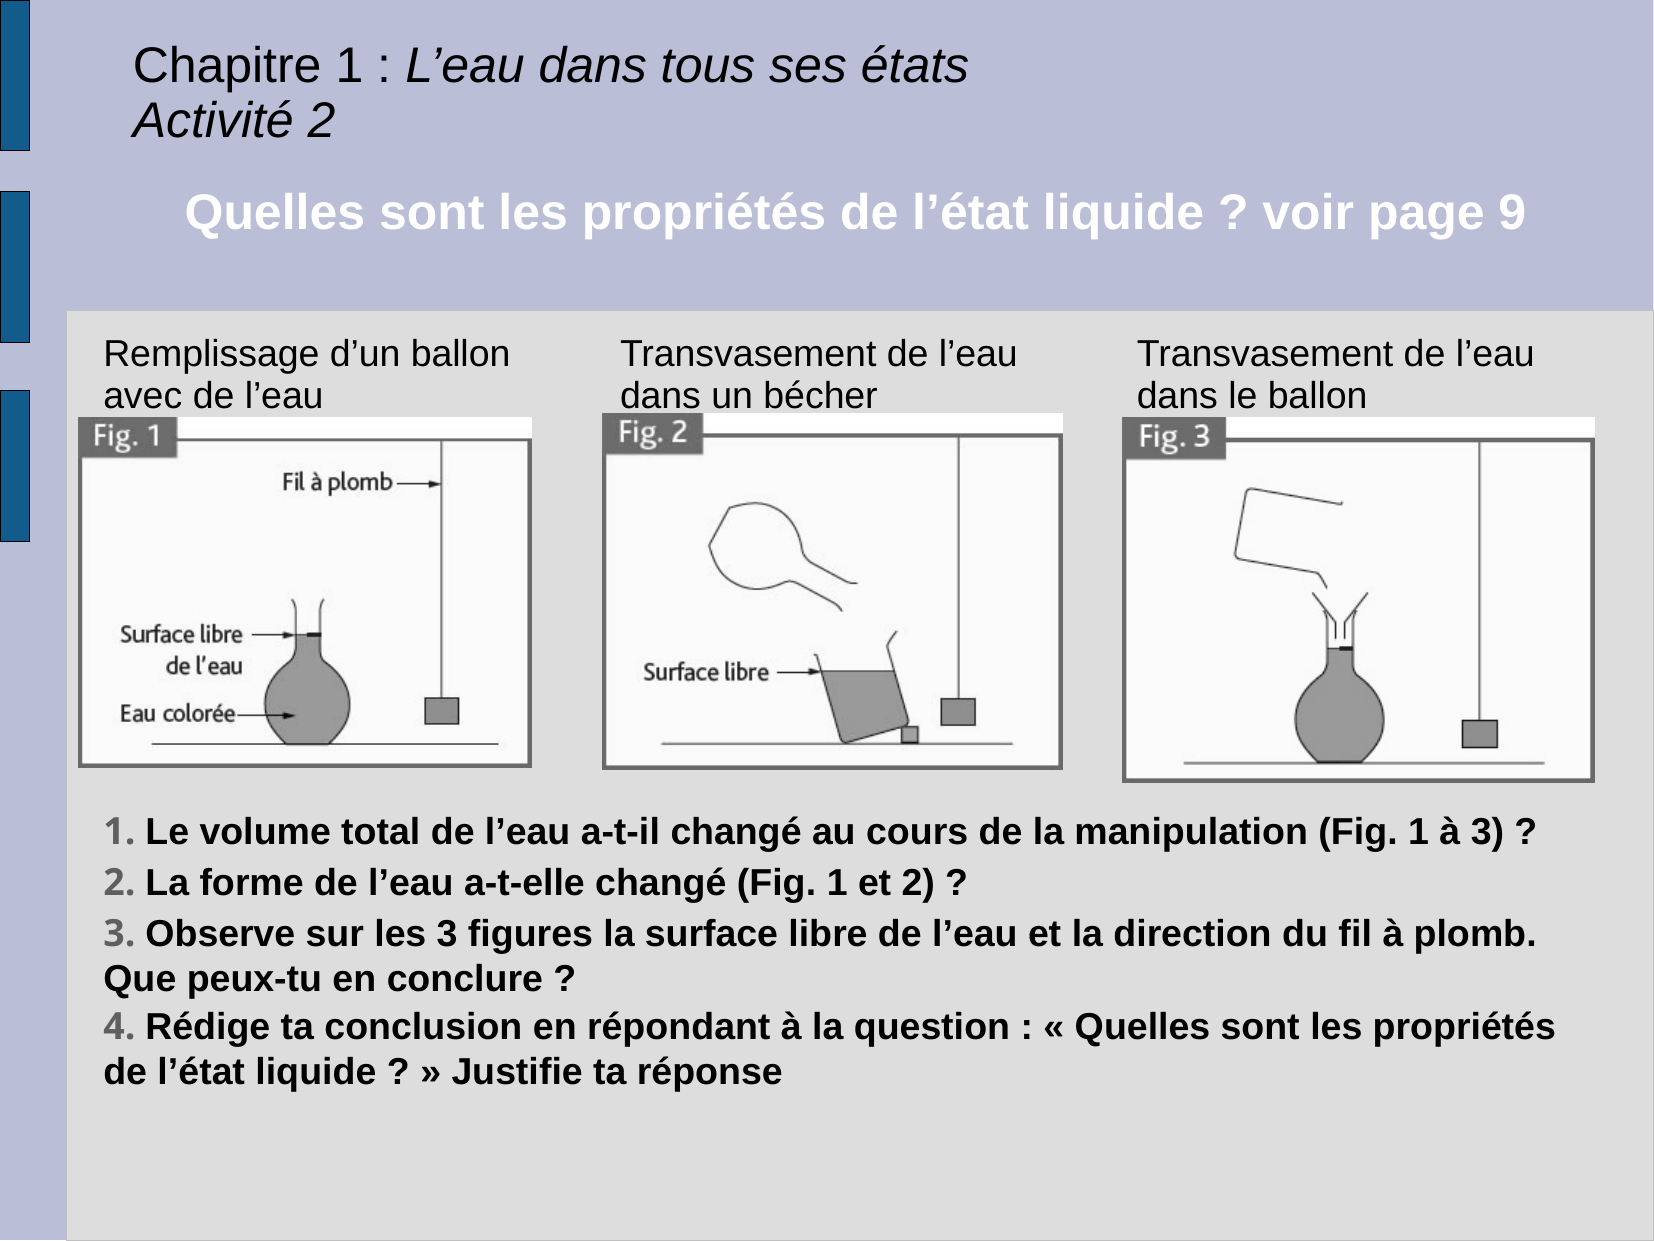

Chapitre 1 : L’eau dans tous ses états
Activité 2
Quelles sont les propriétés de l’état liquide ? voir page 9
Remplissage d’un ballon		Transvasement de l’eau		Transvasement de l’eau
avec de l’eau					dans un bécher				dans le ballon
1. Le volume total de l’eau a-t-il changé au cours de la manipulation (Fig. 1 à 3) ?
2. La forme de l’eau a-t-elle changé (Fig. 1 et 2) ?
3. Observe sur les 3 figures la surface libre de l’eau et la direction du fil à plomb.
Que peux-tu en conclure ?
4. Rédige ta conclusion en répondant à la question : « Quelles sont les propriétés
de l’état liquide ? » Justifie ta réponse